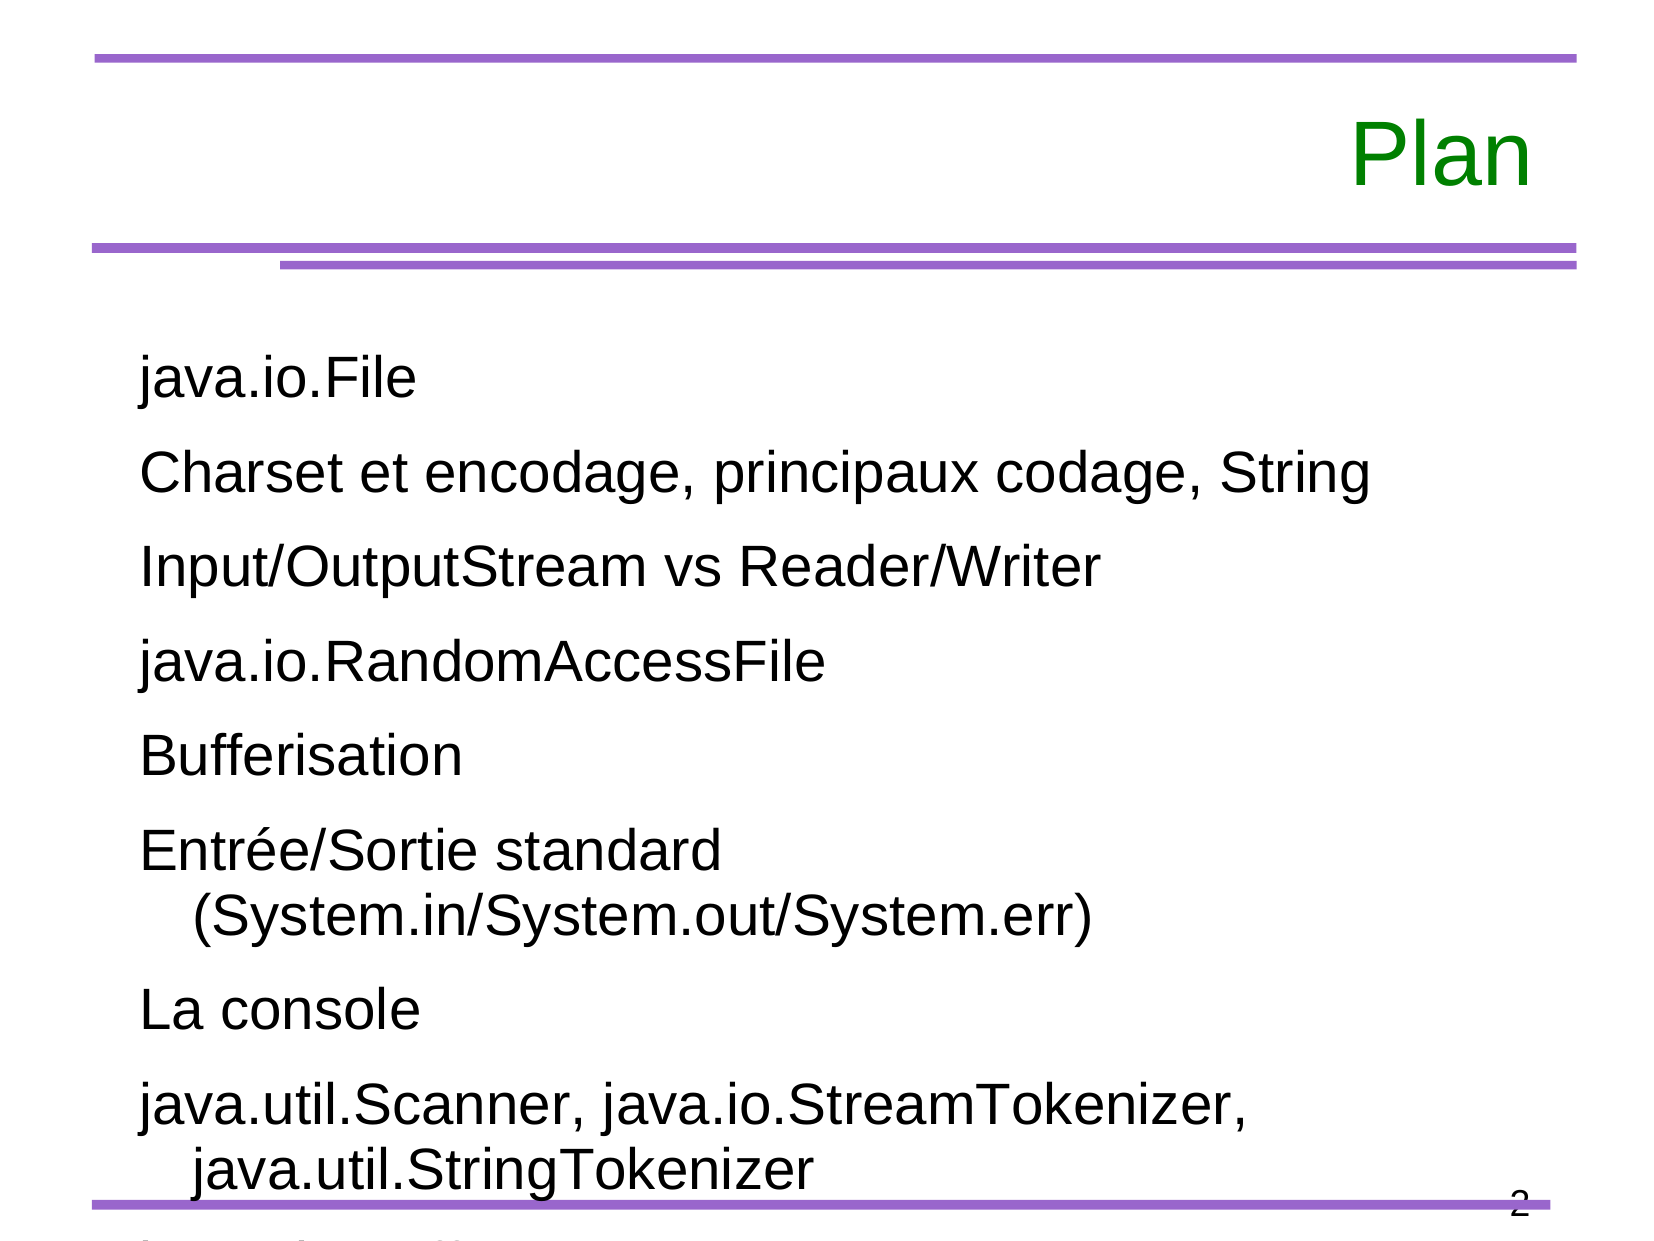

# Plan
java.io.File
Charset et encodage, principaux codage, String
Input/OutputStream vs Reader/Writer
java.io.RandomAccessFile
Bufferisation
Entrée/Sortie standard (System.in/System.out/System.err)
La console
java.util.Scanner, java.io.StreamTokenizer, java.util.StringTokenizer
java.nio.Buffer
FileChannel & MappedByteBuffer
DataInput/DataOuput
Serialization